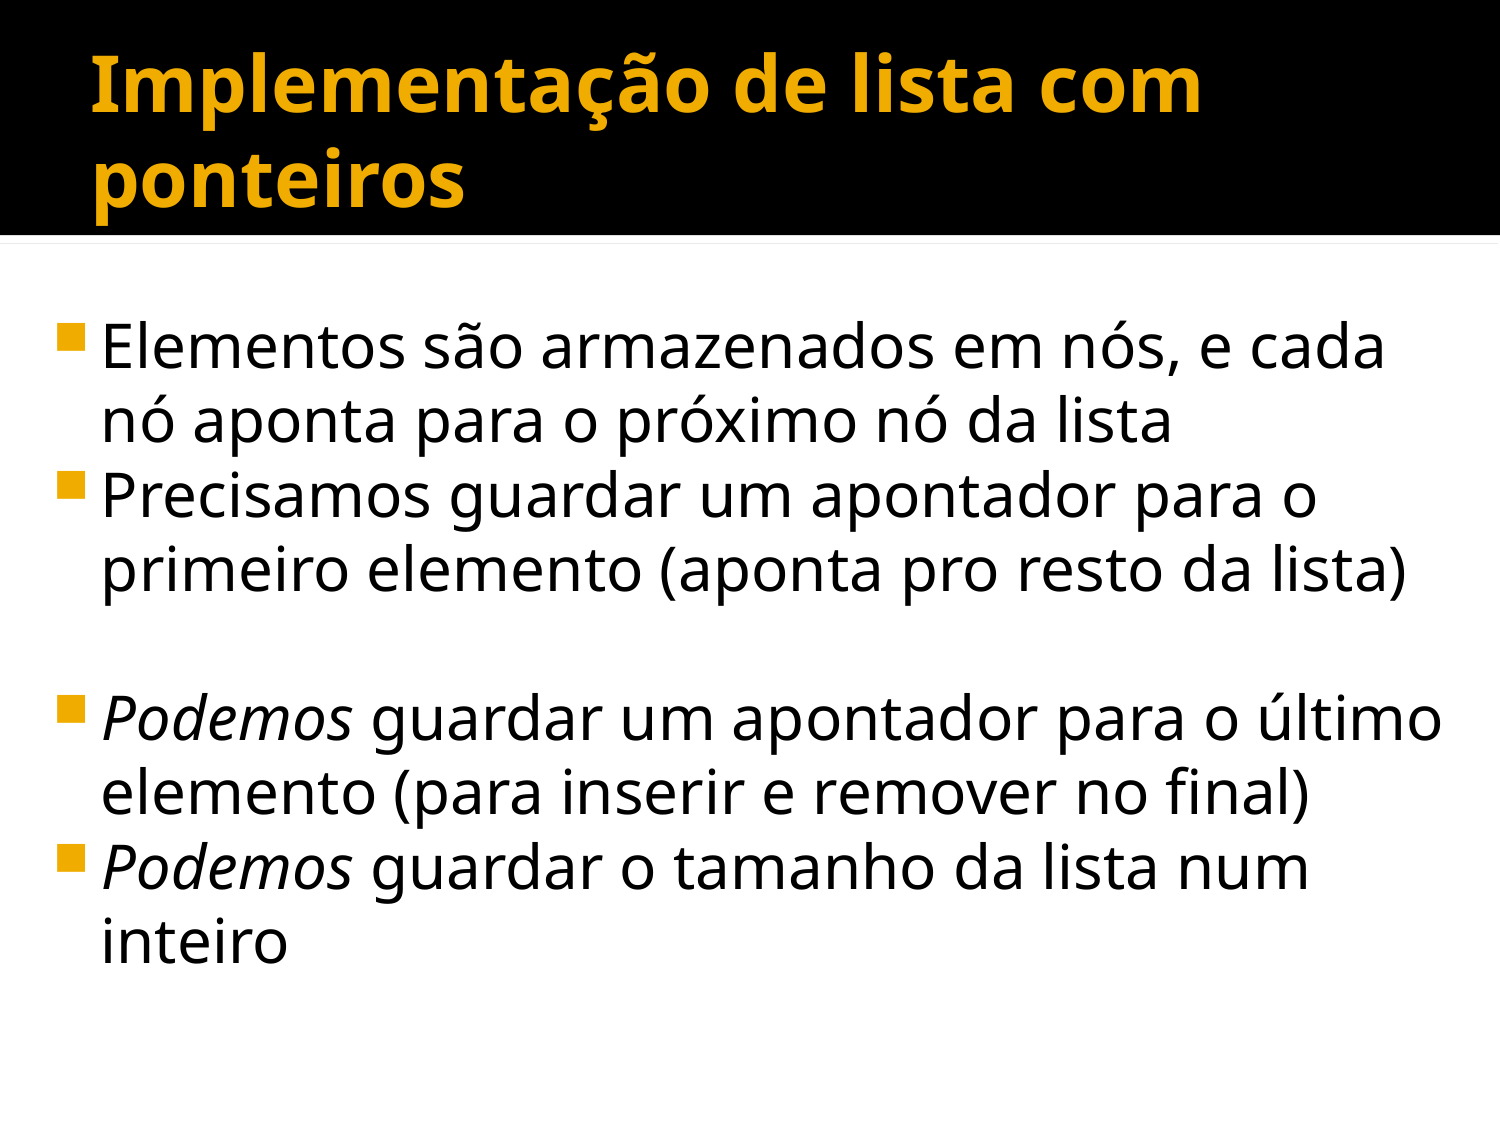

# Implementação de lista com ponteiros
Elementos são armazenados em nós, e cada nó aponta para o próximo nó da lista
Precisamos guardar um apontador para o primeiro elemento (aponta pro resto da lista)
Podemos guardar um apontador para o último elemento (para inserir e remover no final)
Podemos guardar o tamanho da lista num inteiro